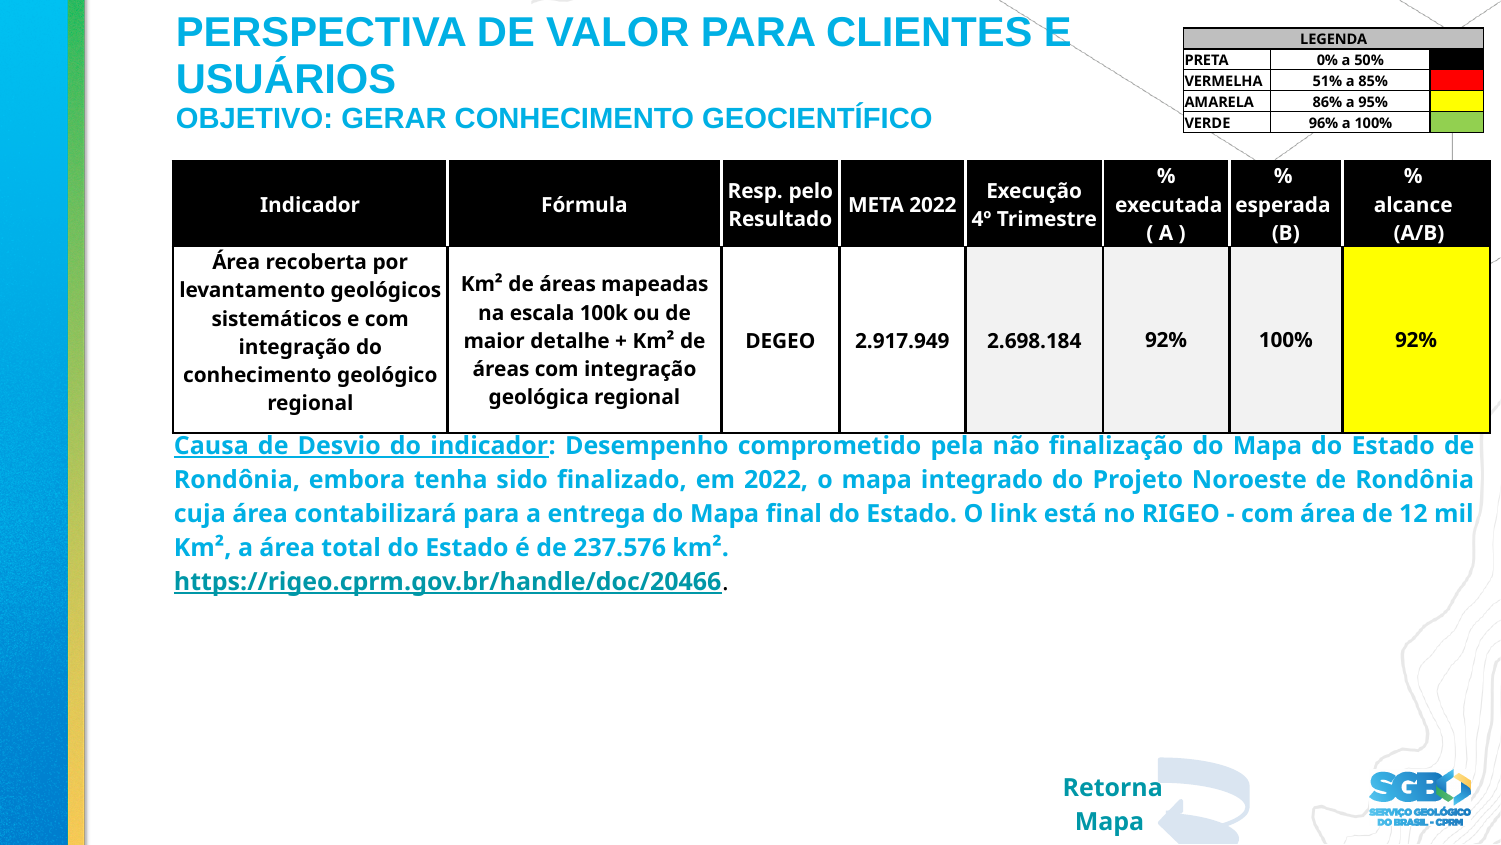

PERSPECTIVA DE VALOR PARA CLIENTES E USUÁRIOS
OBJETIVO: GERAR CONHECIMENTO GEOCIENTÍFICO
| LEGENDA | | |
| --- | --- | --- |
| PRETA | 0% a 50% | |
| VERMELHA | 51% a 85% | |
| AMARELA | 86% a 95% | |
| VERDE | 96% a 100% | |
| Indicador | Fórmula | Resp. pelo Resultado | META 2022 | Execução 4º Trimestre | % executada ( A ) | % esperada (B) | % alcance (A/B) |
| --- | --- | --- | --- | --- | --- | --- | --- |
| Área recoberta por levantamento geológicos sistemáticos e com integração do conhecimento geológico regional ​ | Km² de áreas mapeadas na escala 100k ou de maior detalhe + Km² de áreas com integração geológica regional | DEGEO | 2.917.949 | 2.698.184 | 92% | 100% | 92% |
Causa de Desvio do indicador: Desempenho comprometido pela não finalização do Mapa do Estado de Rondônia, embora tenha sido finalizado, em 2022, o mapa integrado do Projeto Noroeste de Rondônia cuja área contabilizará para a entrega do Mapa final do Estado. O link está no RIGEO - com área de 12 mil Km², a área total do Estado é de 237.576 km².
https://rigeo.cprm.gov.br/handle/doc/20466.
Retorna Mapa